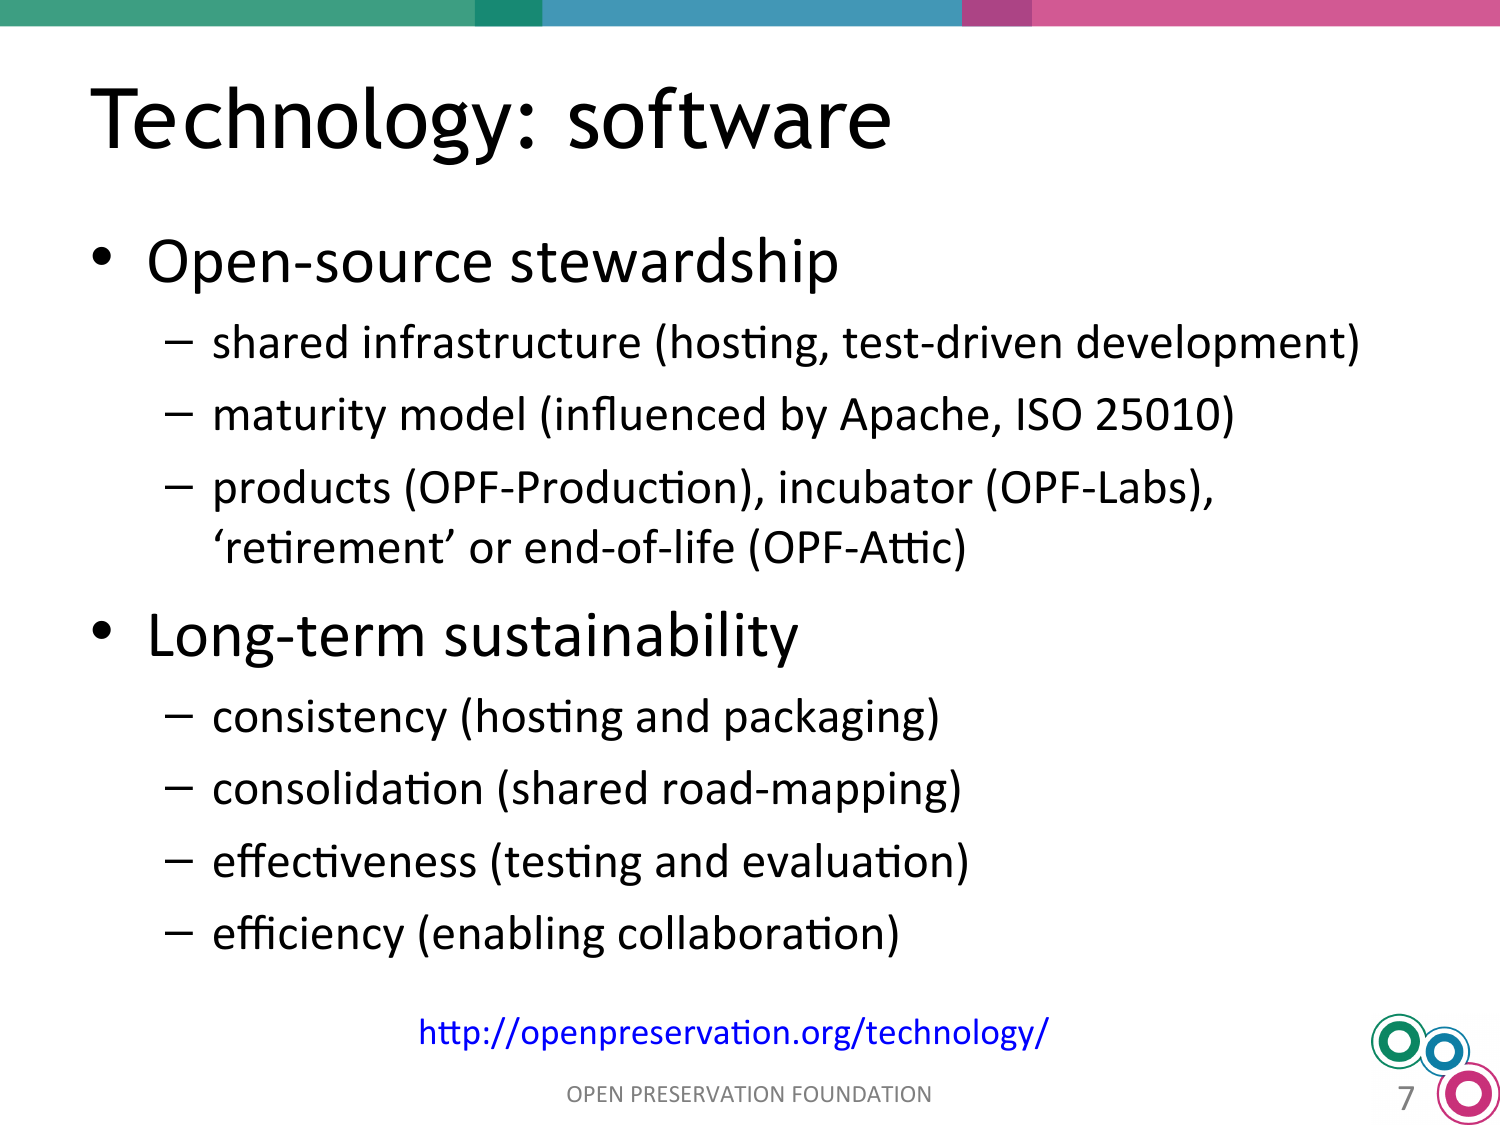

# Technology: software
Open-source stewardship
shared infrastructure (hosting, test-driven development)
maturity model (influenced by Apache, ISO 25010)
products (OPF-Production), incubator (OPF-Labs), ‘retirement’ or end-of-life (OPF-Attic)
Long-term sustainability
consistency (hosting and packaging)
consolidation (shared road-mapping)
effectiveness (testing and evaluation)
efficiency (enabling collaboration)
http://openpreservation.org/technology/